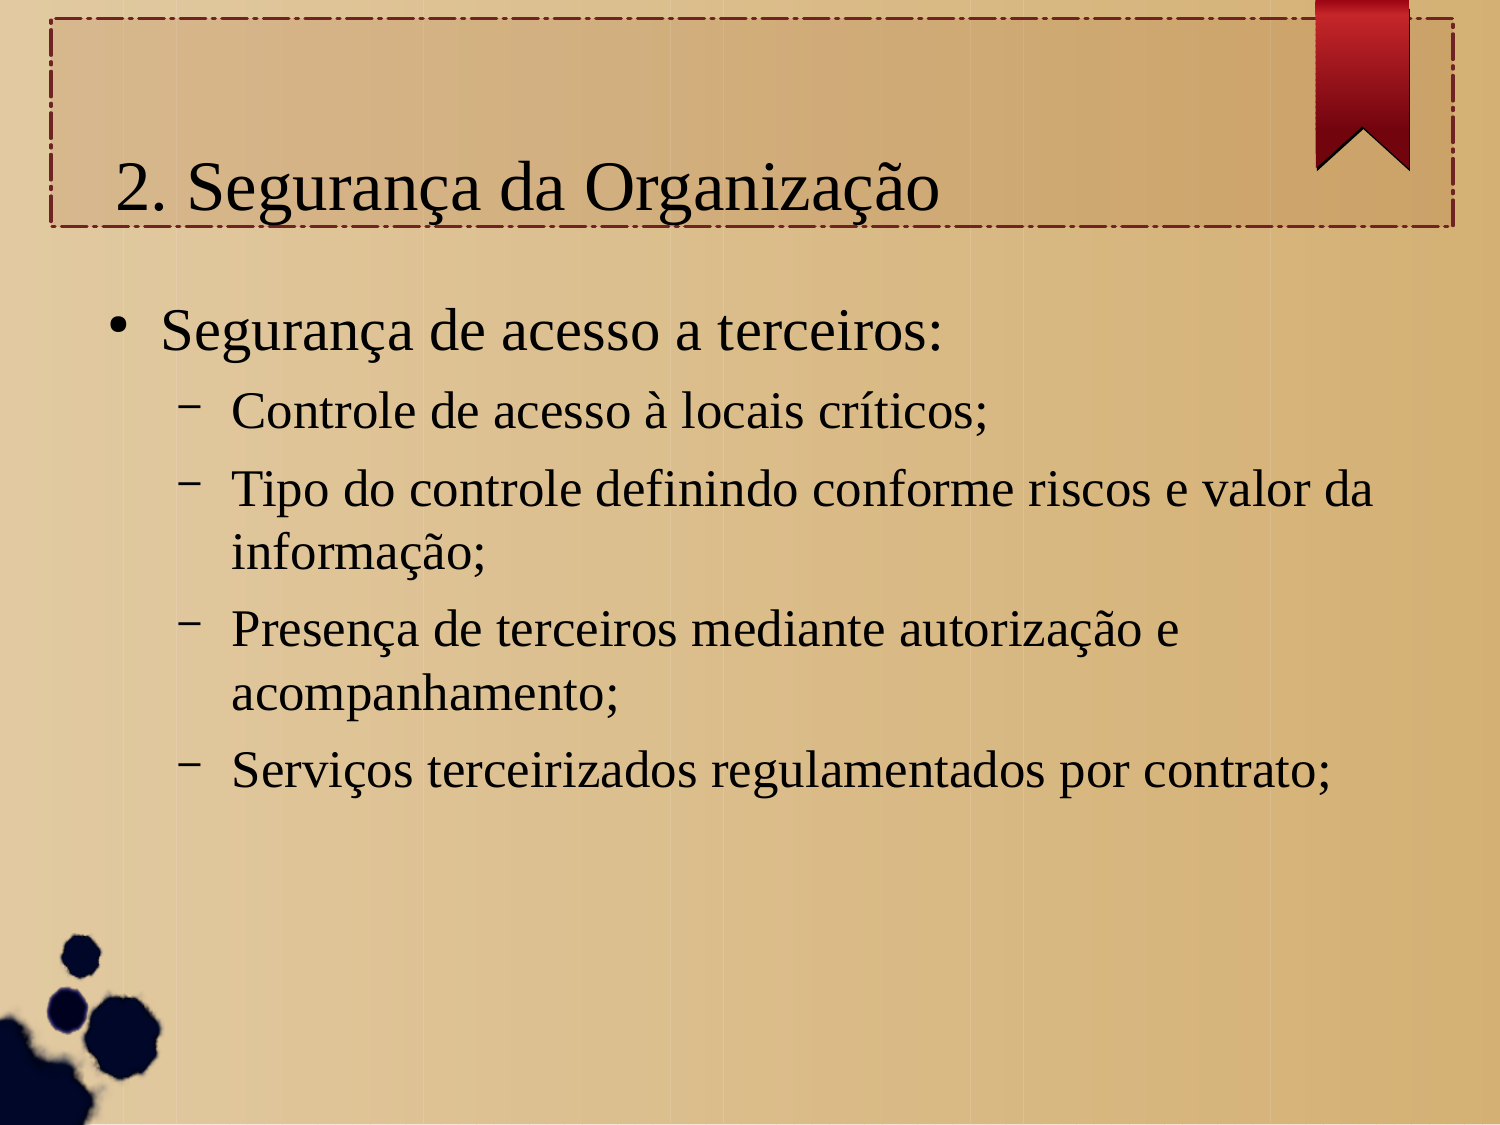

# 2. Segurança da Organização
Segurança de acesso a terceiros:
Controle de acesso à locais críticos;
Tipo do controle definindo conforme riscos e valor da informação;
Presença de terceiros mediante autorização e acompanhamento;
Serviços terceirizados regulamentados por contrato;